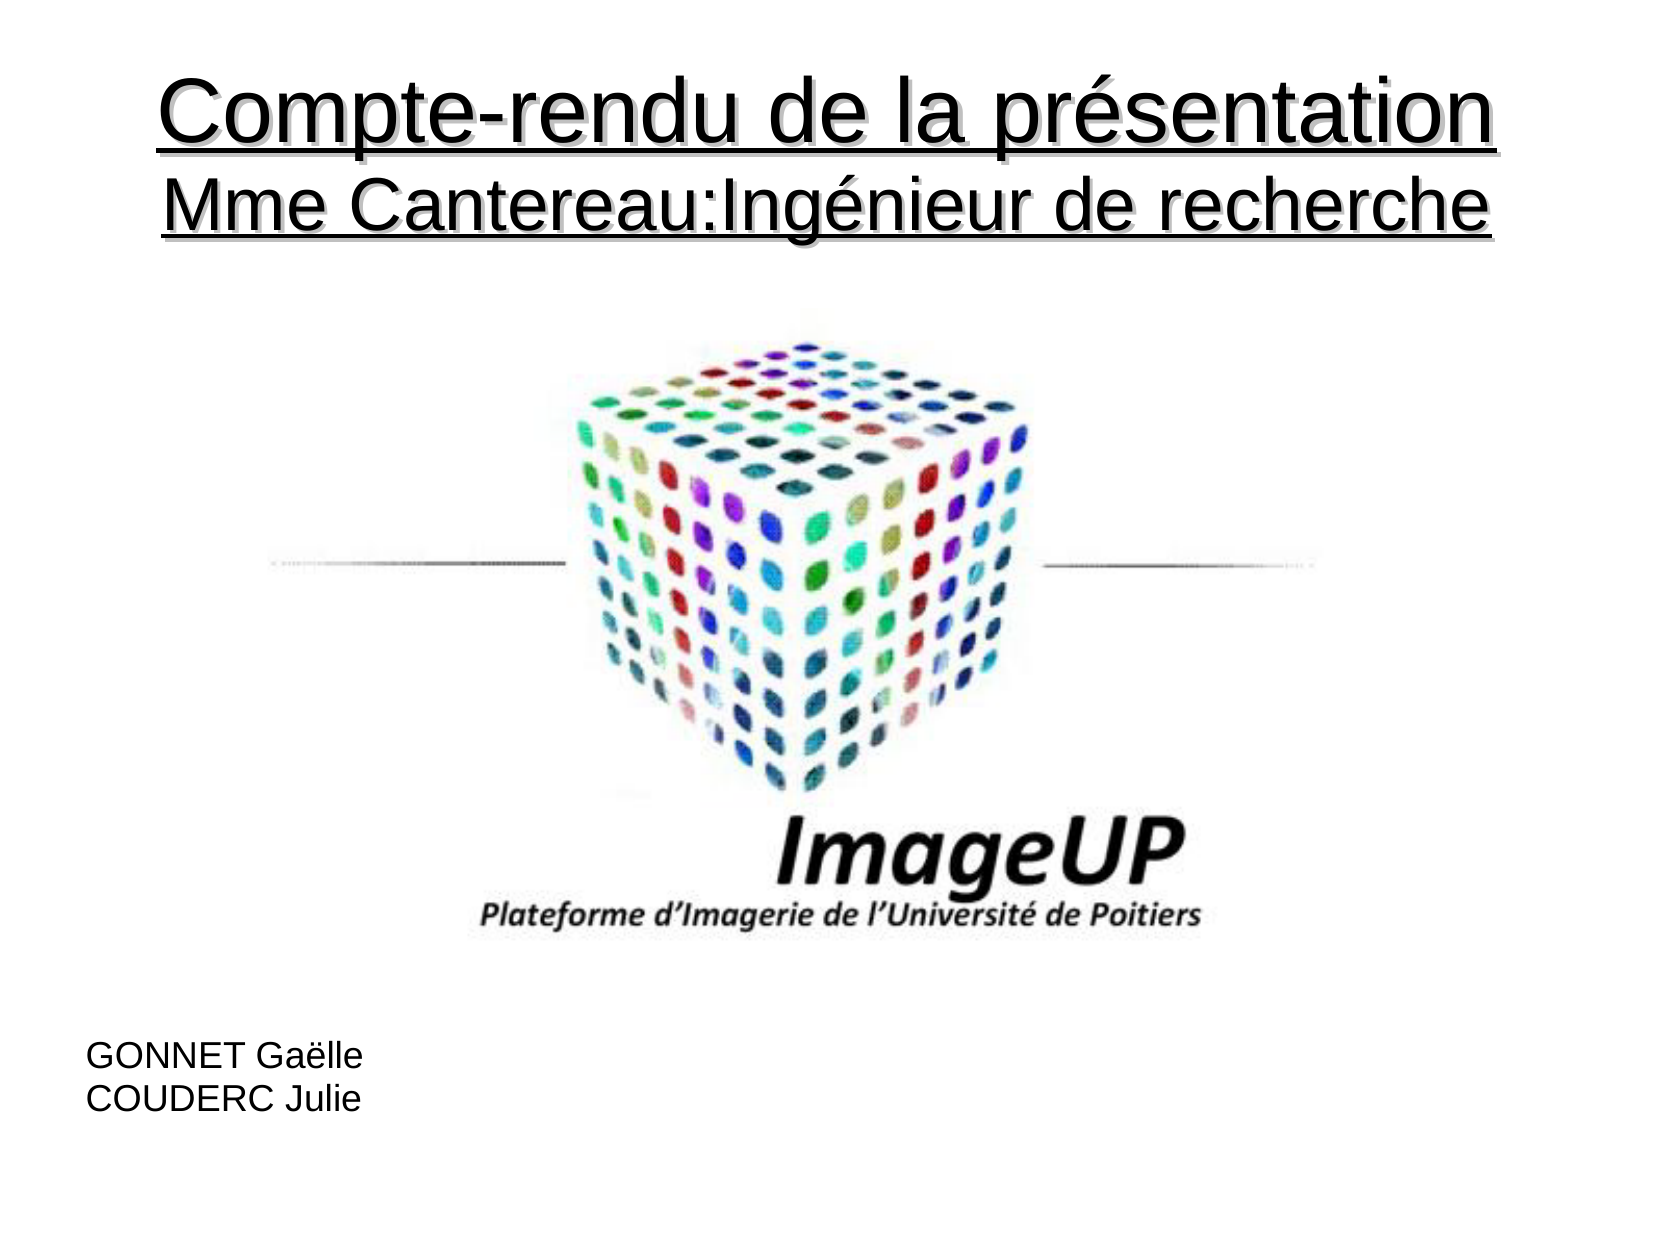

# Compte-rendu de la présentation Mme Cantereau:Ingénieur de recherche
GONNET Gaëlle
COUDERC Julie